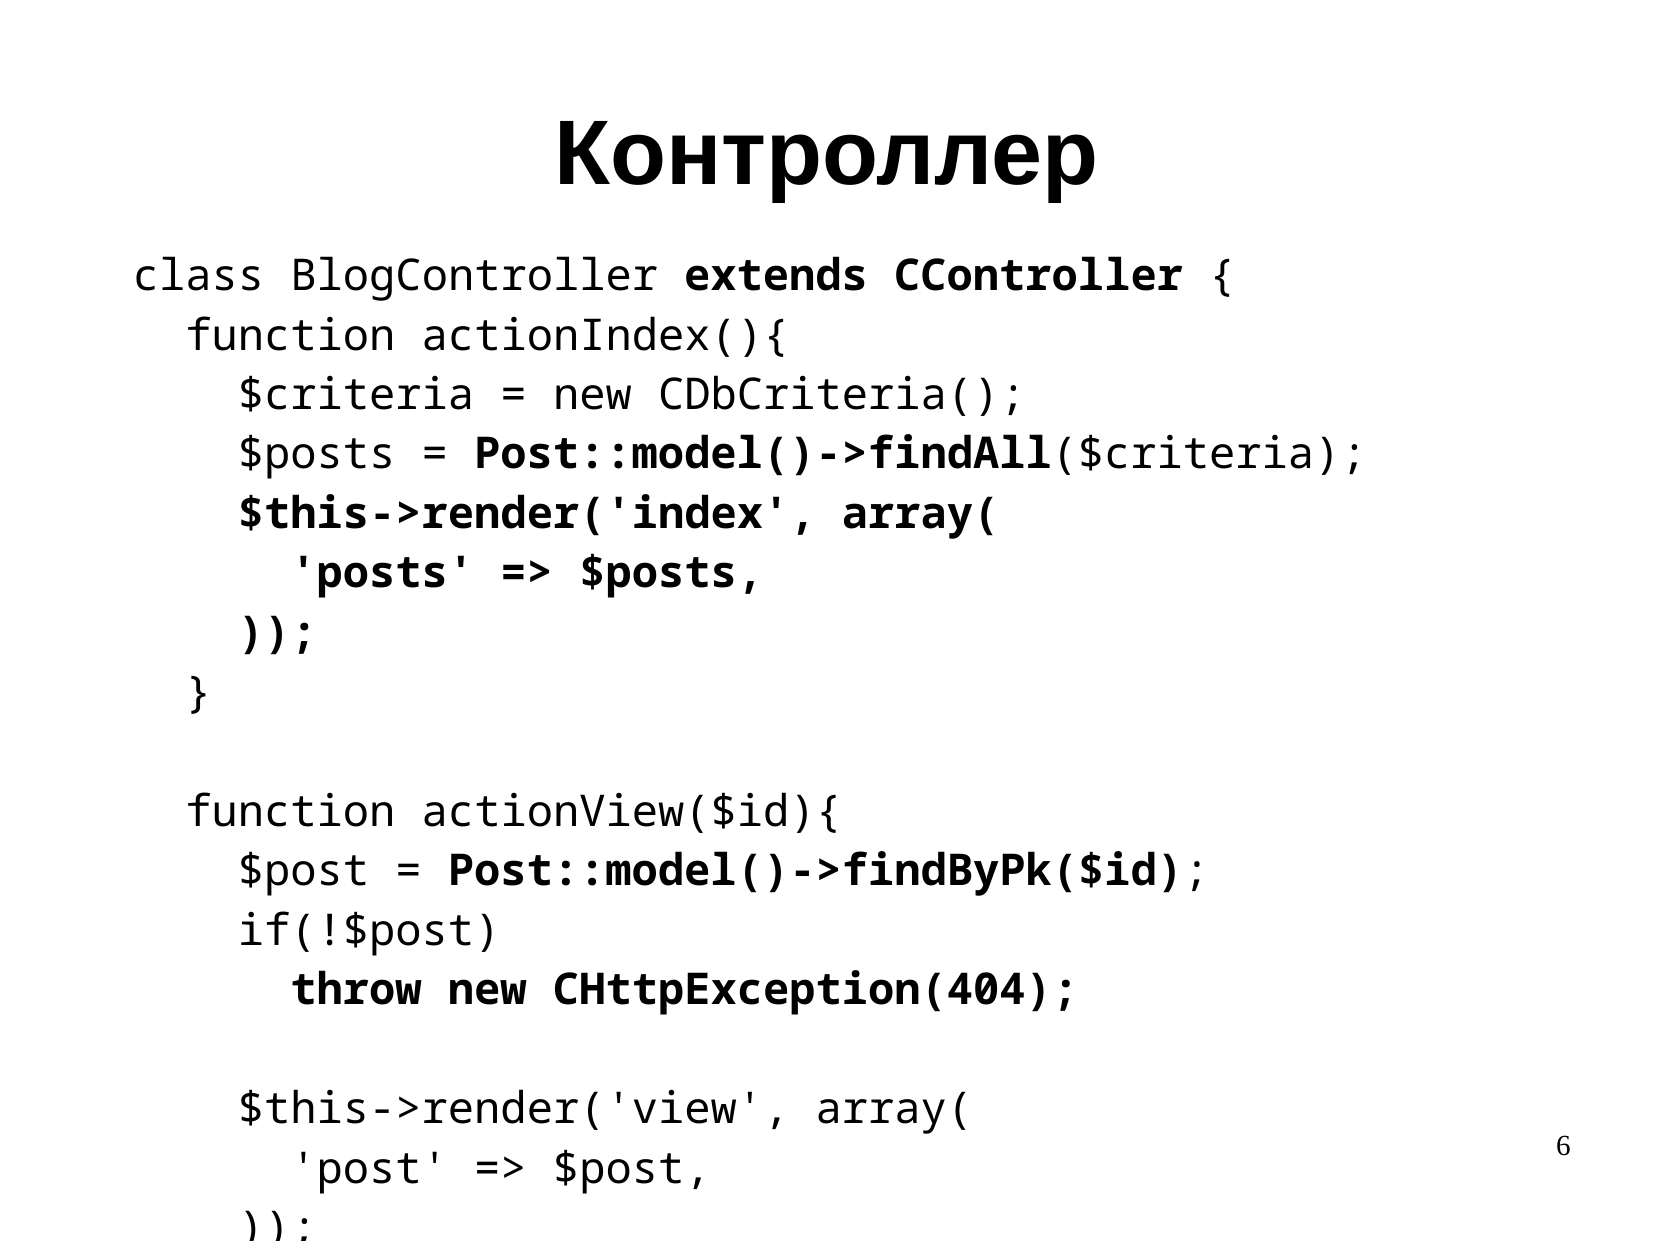

# Контроллер
class BlogController extends CController {
 function actionIndex(){
 $criteria = new CDbCriteria();
 $posts = Post::model()->findAll($criteria);
 $this->render('index', array(
 'posts' => $posts,
 ));
 }
 function actionView($id){
 $post = Post::model()->findByPk($id);
 if(!$post)
 throw new CHttpException(404);
 $this->render('view', array(
 'post' => $post,
 ));
 }
}
6